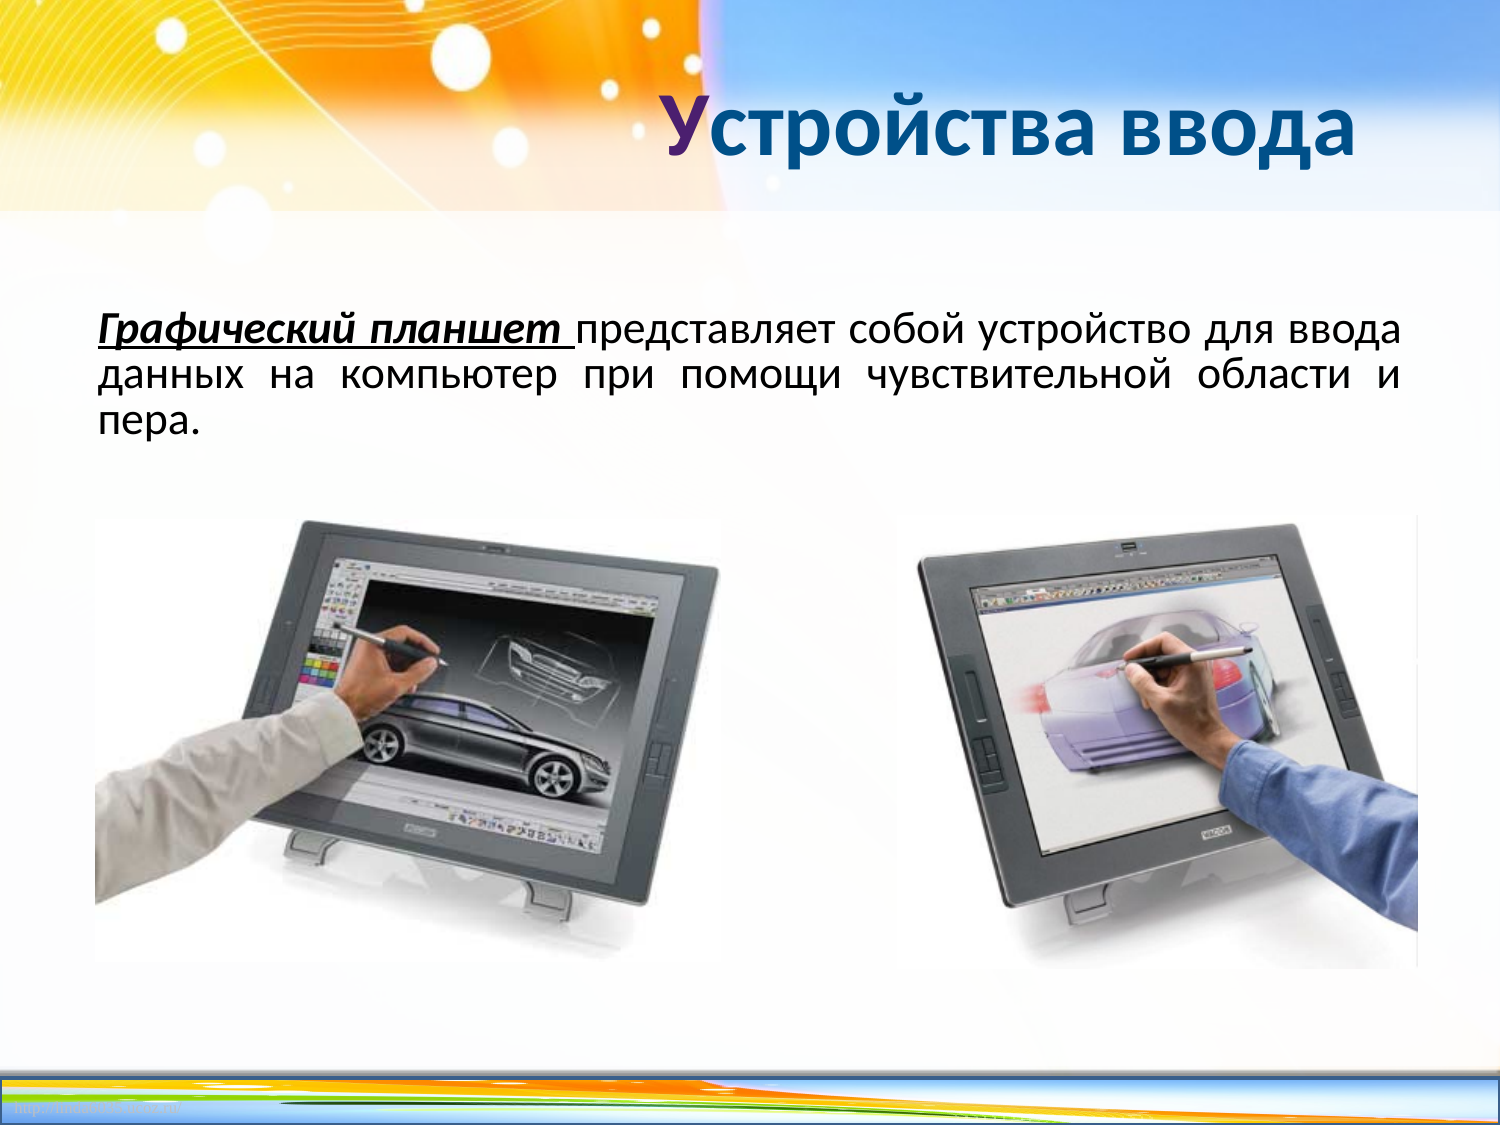

# Устройства ввода
Графический планшет представляет собой устройство для ввода данных на компьютер при помощи чувствительной области и пера.